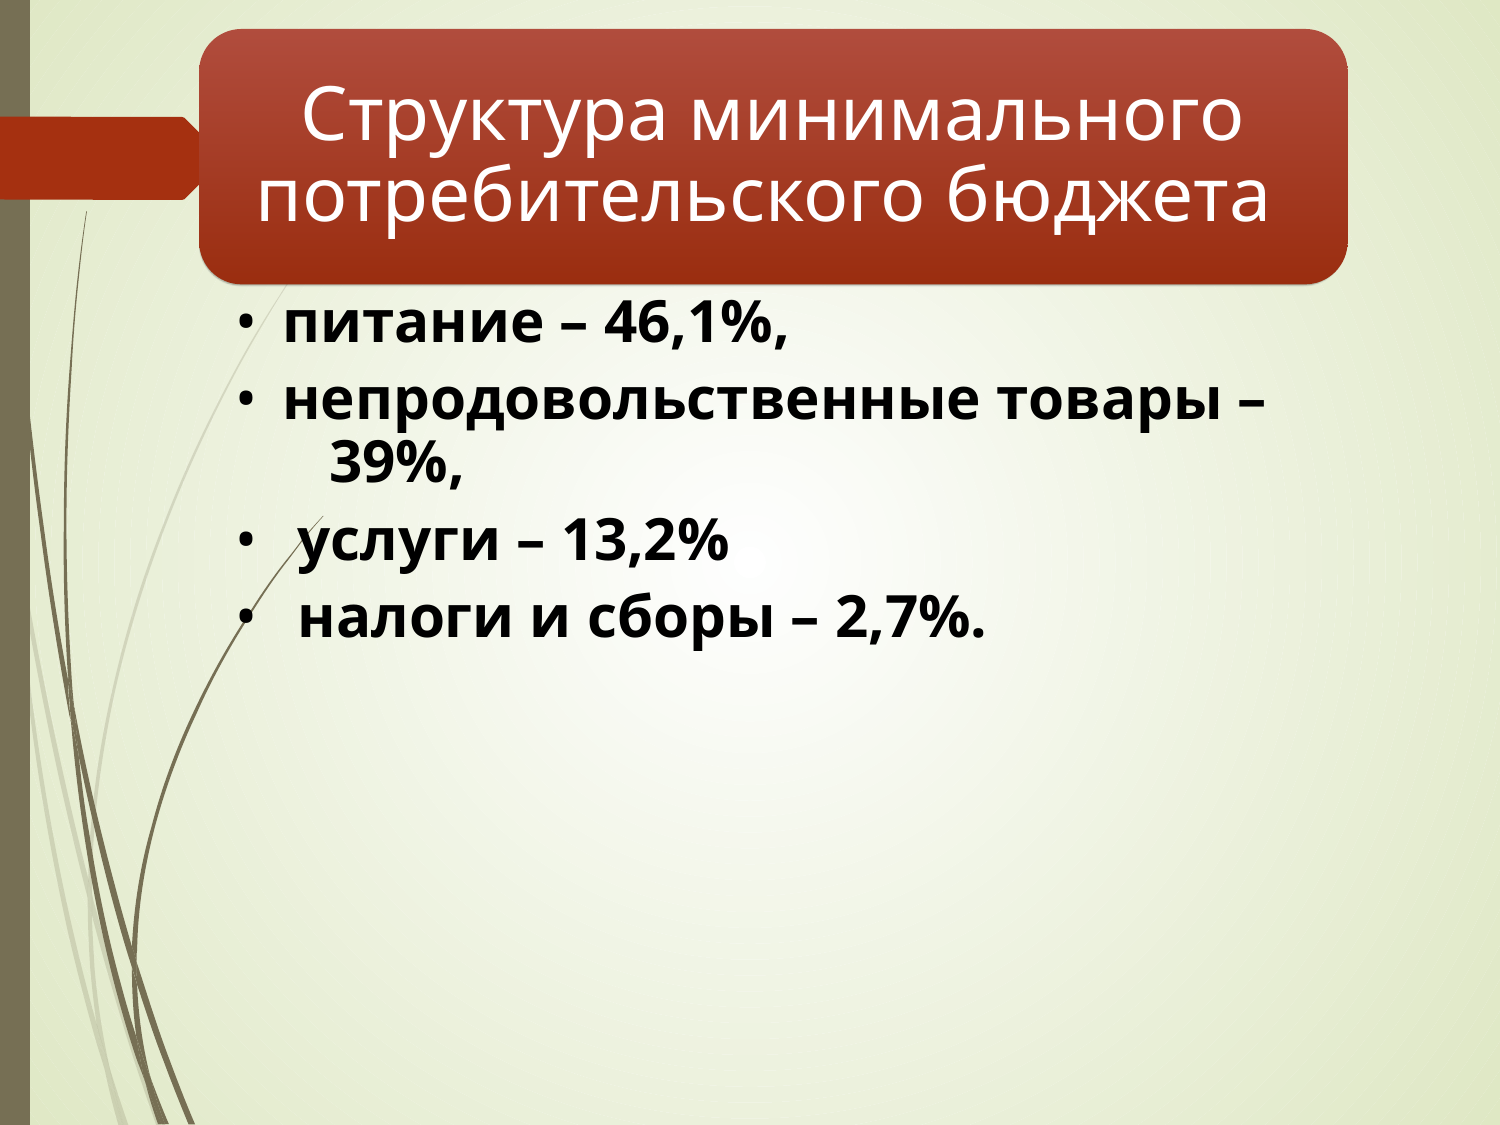

Структура минимального потребительского бюджета
питание – 46,1%,
непродовольственные товары – 39%,
 услуги – 13,2%
 налоги и сборы – 2,7%.